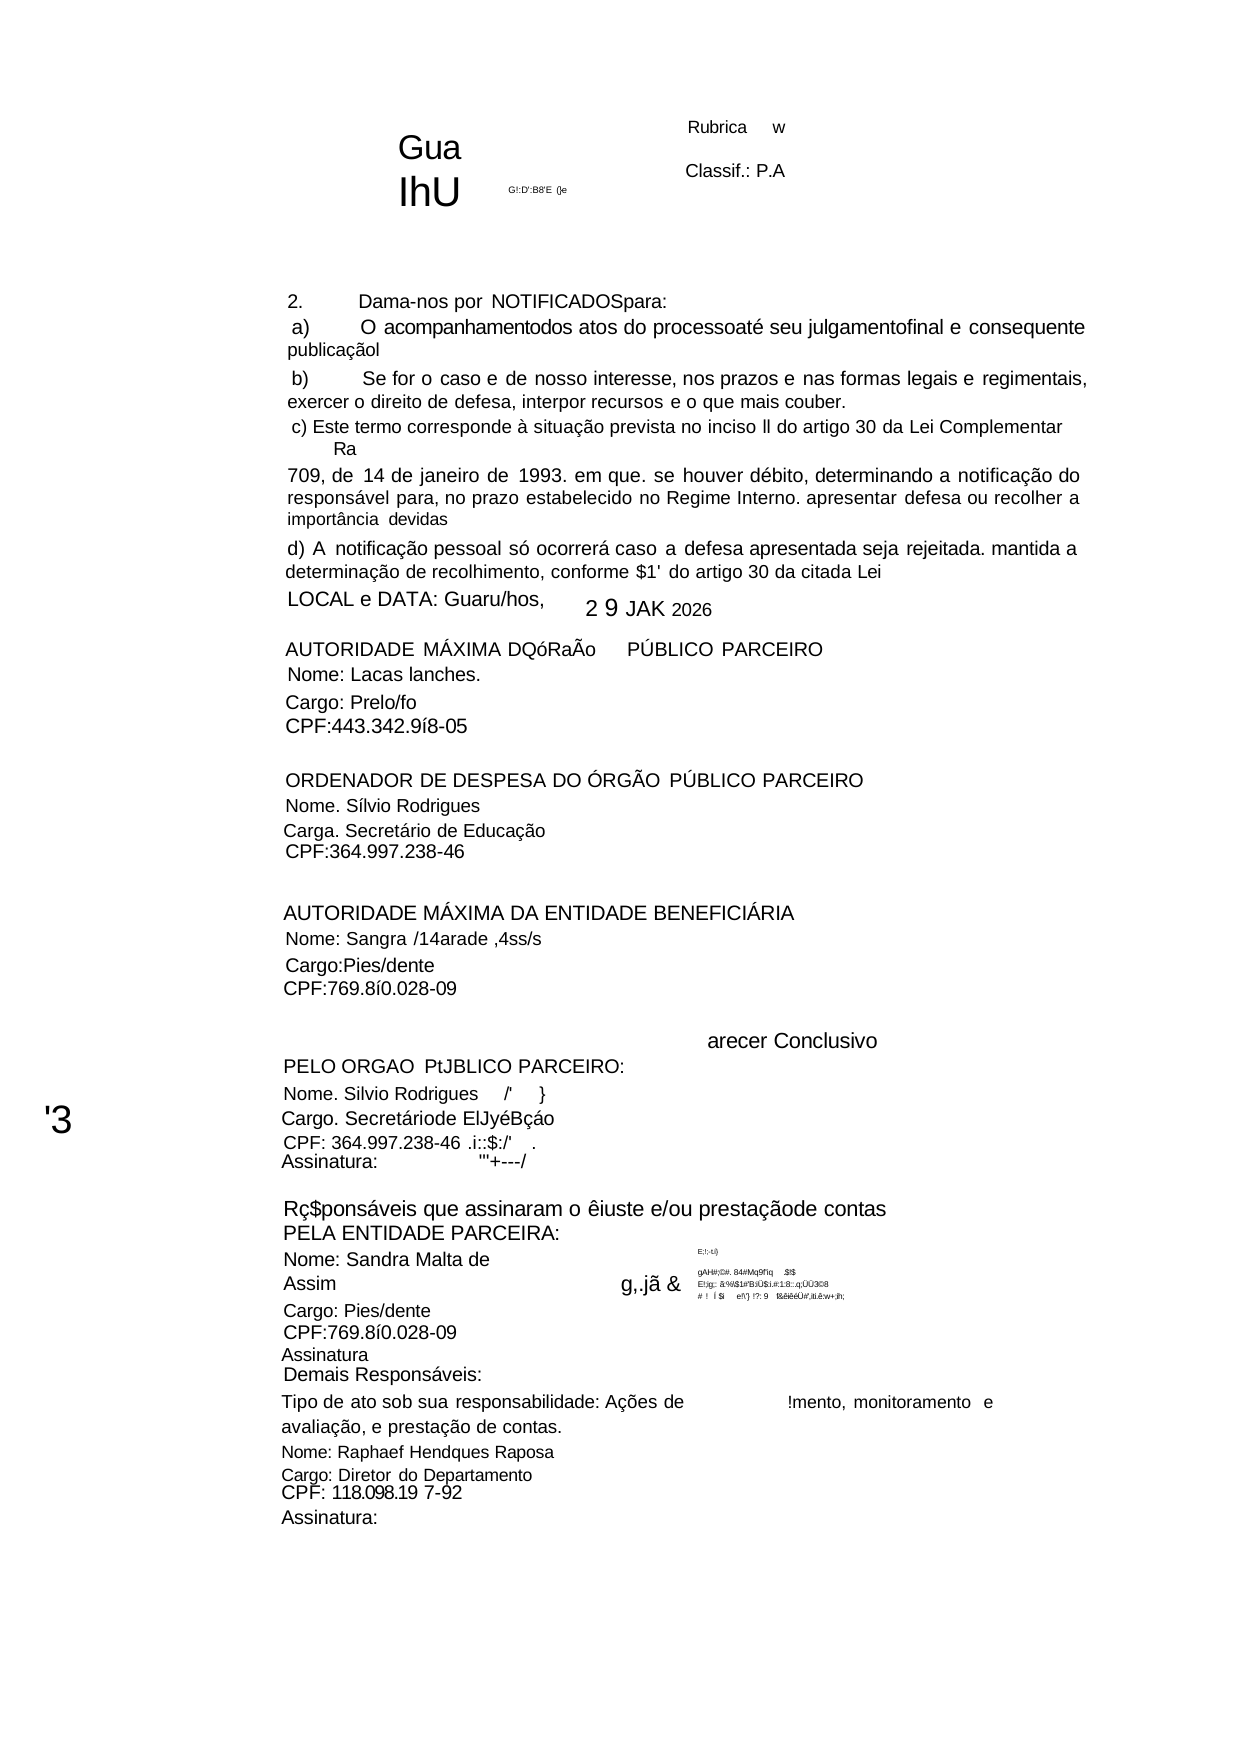

Rubrica	w
Gua
IhU
Classif.: P.A
G!:D':B8'E (}e
2.
Dama-nos por NOTIFICADOSpara:
O acompanhamentodos atos do processoaté seu julgamentofinal e consequente
publicaçãol
Se for o caso e de nosso interesse, nos prazos e nas formas legais e regimentais,
exercer o direito de defesa, interpor recursos e o que mais couber.
Este termo corresponde à situação prevista no inciso ll do artigo 30 da Lei Complementar Ra
709, de 14 de janeiro de 1993. em que. se houver débito, determinando a notificação do responsável para, no prazo estabelecido no Regime Interno. apresentar defesa ou recolher a importância devidas
A notificação pessoal só ocorrerá caso a defesa apresentada seja rejeitada. mantida a
determinação de recolhimento, conforme $1' do artigo 30 da citada Lei
LOCAL e DATA: Guaru/hos,
2 9 JAK 2026
AUTORIDADE MÁXIMA DQóRaÃo
Nome: Lacas lanches.
Cargo: Prelo/fo
CPF:443.342.9í8-05
PÚBLICO PARCEIRO
ORDENADOR DE DESPESA DO ÓRGÃO PÚBLICO PARCEIRO
Nome. Sílvio Rodrigues
Carga. Secretário de Educação
CPF:364.997.238-46
AUTORIDADE MÁXIMA DA ENTIDADE BENEFICIÁRIA
Nome: Sangra /14arade ,4ss/s
Cargo:Pies/dente CPF:769.8í0.028-09
arecer Conclusivo
PELO ORGAO PtJBLICO PARCEIRO:
Nome. Silvio Rodrigues	/'	}
'3
Cargo. Secretáriode ElJyéBçáo
CPF: 364.997.238-46 .i::$:/' .
Assinatura:	"'+---/
Rç$ponsáveis que assinaram o êiuste e/ou prestaçãode contas
PELA ENTIDADE PARCEIRA:
Nome: Sandra Malta de Assim
Cargo: Pies/dente
CPF:769.8í0.028-09
Assinatura
E;!;-t.í}
gAH#;©#. 84#Mq9f'iq .$!$
E!;ig;: ã:%\$1#'B:iÜ$:i.#:1:8::.q;ÜÜ3©8
# ! Í $i e!\'} !?: 9 f&êiêéÜ#',iti.ê:w+;ih;
g,.jã &
Demais Responsáveis:
Tipo de ato sob sua responsabilidade: Ações de avaliação, e prestação de contas.
Nome: Raphaef Hendques Raposa Cargo: Diretor do Departamento
CPF: 118.098.19 7-92
Assinatura:
!mento, monitoramento e